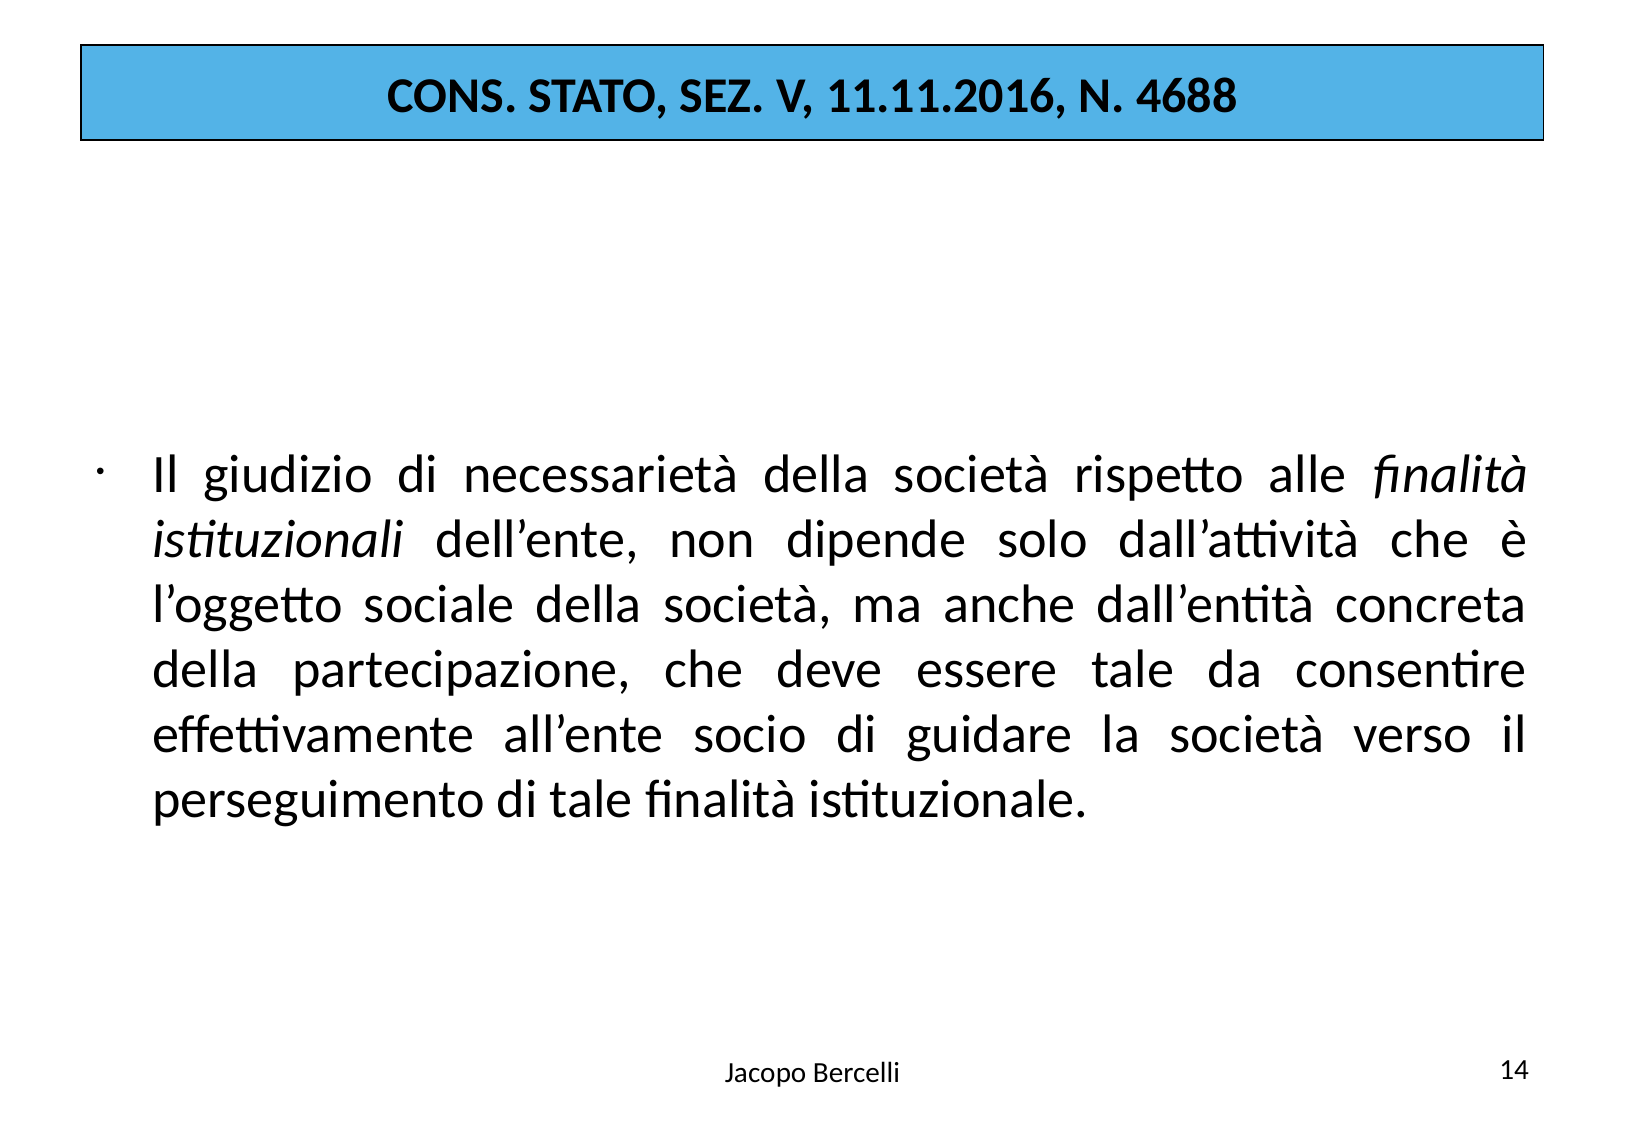

# CONS. STATO, SEZ. V, 11.11.2016, N. 4688
Il giudizio di necessarietà della società rispetto alle finalità istituzionali dell’ente, non dipende solo dall’attività che è l’oggetto sociale della società, ma anche dall’entità concreta della partecipazione, che deve essere tale da consentire effettivamente all’ente socio di guidare la società verso il perseguimento di tale finalità istituzionale.
Jacopo Bercelli